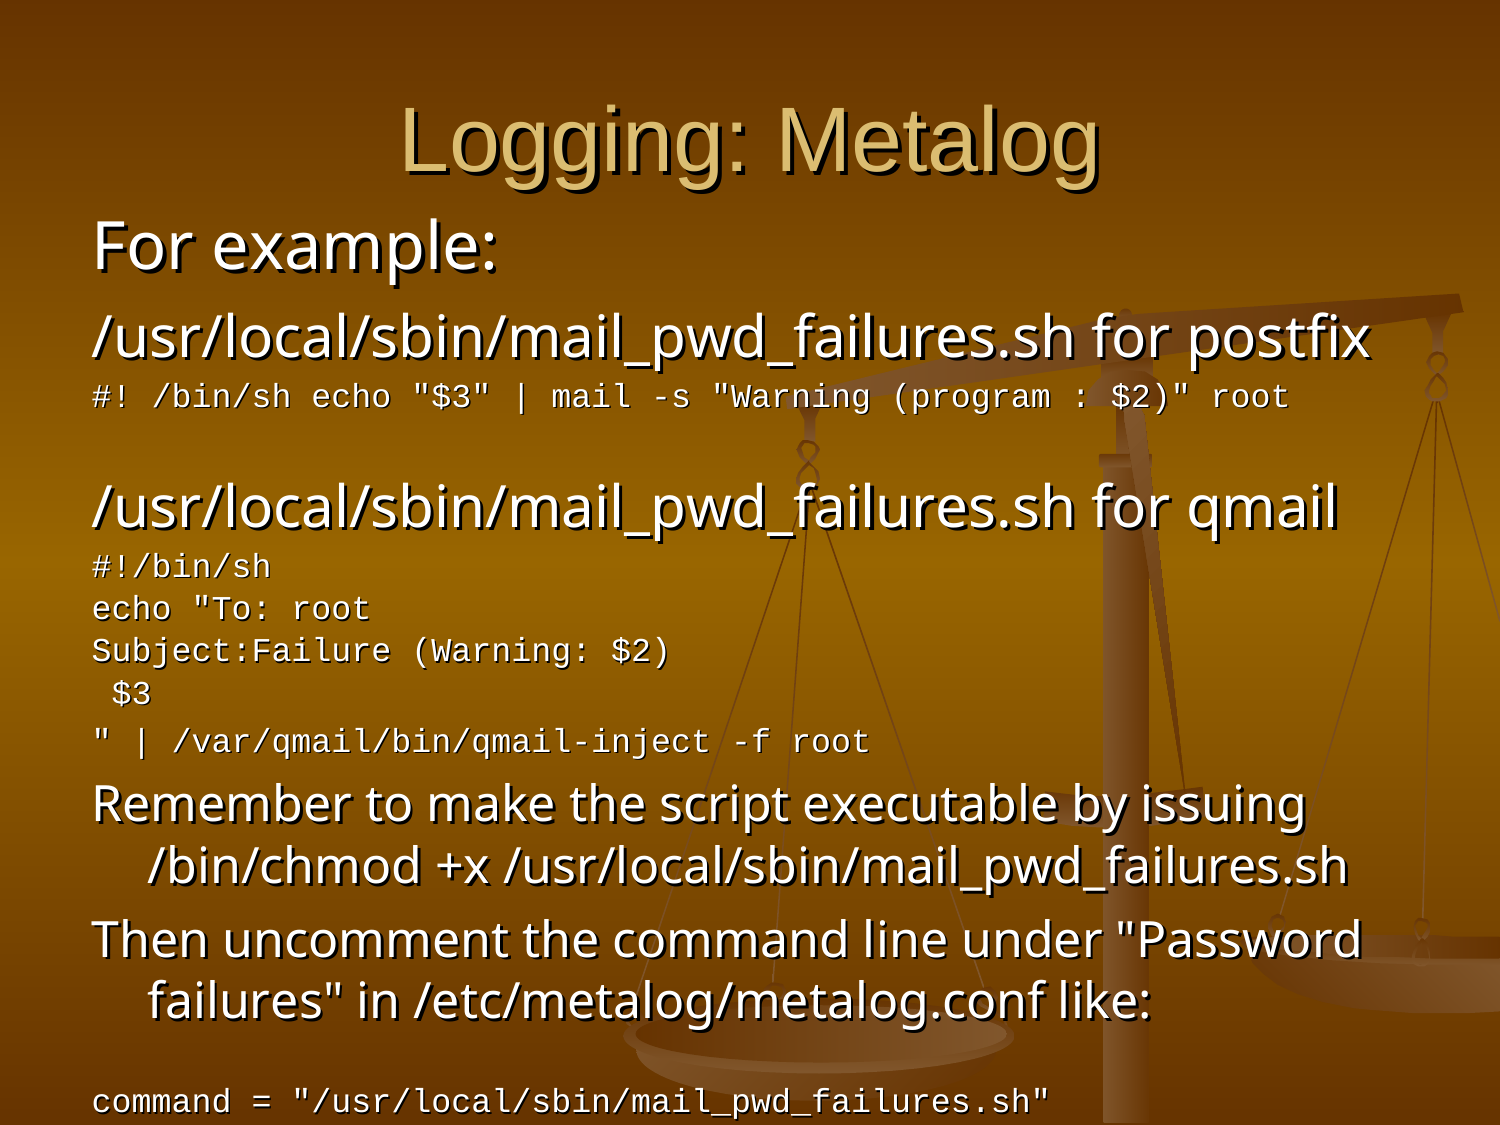

# Logging: Metalog
For example:
/usr/local/sbin/mail_pwd_failures.sh for postfix
#! /bin/sh echo "$3" | mail -s "Warning (program : $2)" root
/usr/local/sbin/mail_pwd_failures.sh for qmail
#!/bin/sh
echo "To: root
Subject:Failure (Warning: $2)
 $3
" | /var/qmail/bin/qmail-inject -f root
Remember to make the script executable by issuing /bin/chmod +x /usr/local/sbin/mail_pwd_failures.sh
Then uncomment the command line under "Password failures" in /etc/metalog/metalog.conf like:
command = "/usr/local/sbin/mail_pwd_failures.sh"